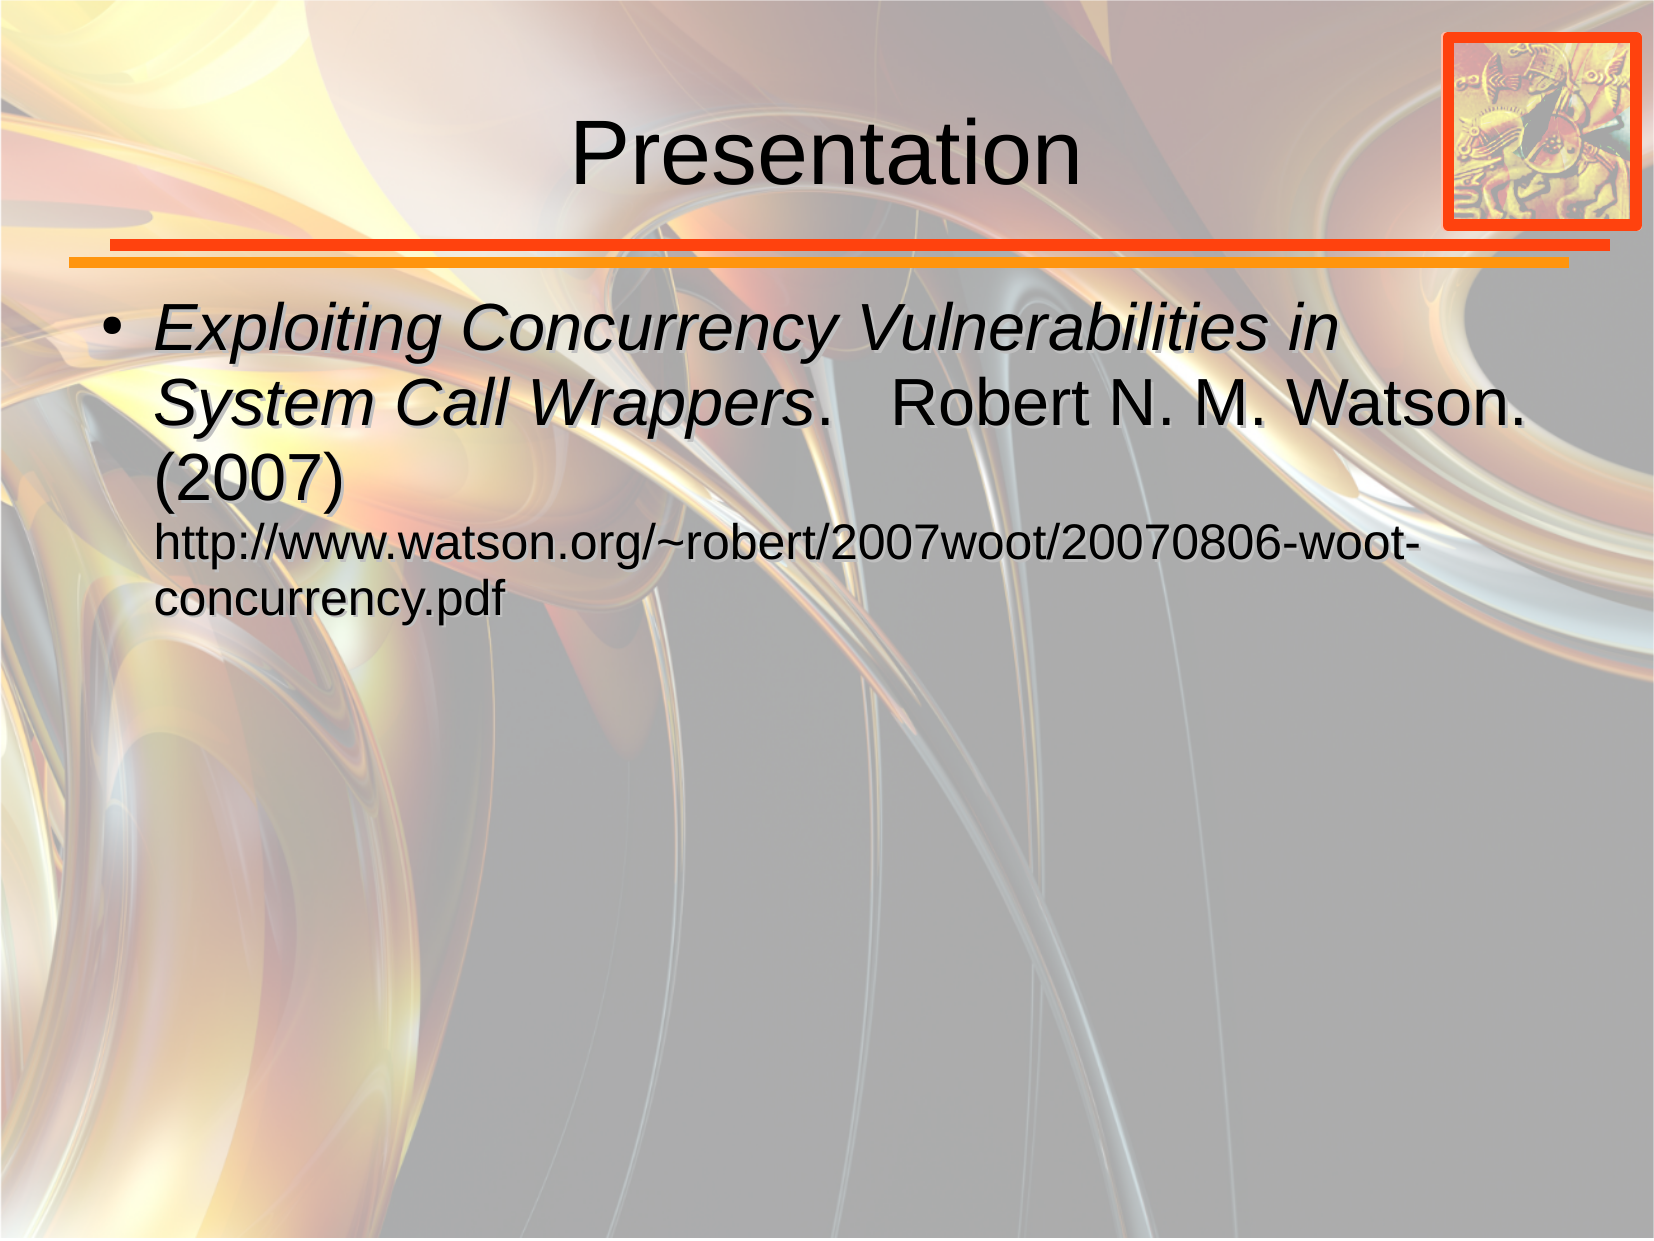

# Presentation
Exploiting Concurrency Vulnerabilities in System Call Wrappers. Robert N. M. Watson. (2007)
http://www.watson.org/~robert/2007woot/20070806-woot-concurrency.pdf